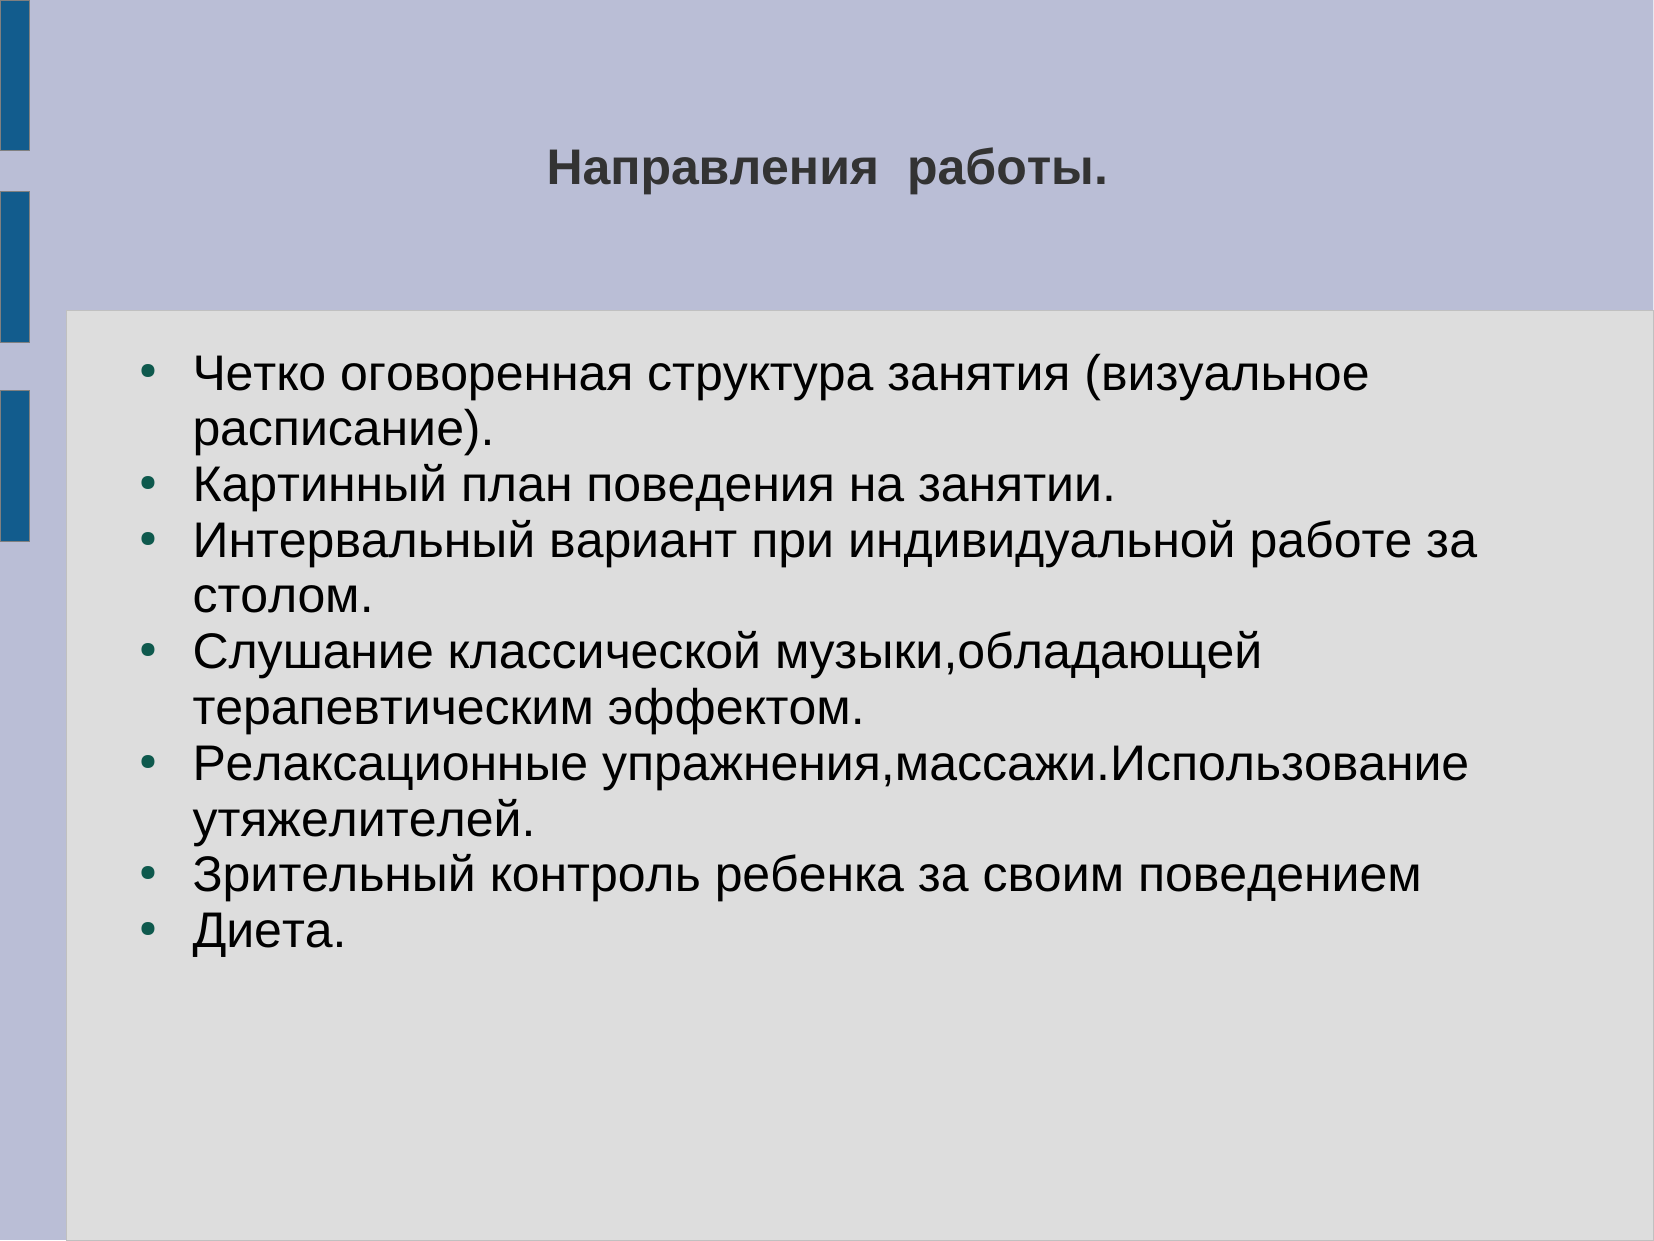

# Направления работы.
Четко оговоренная структура занятия (визуальное расписание).
Картинный план поведения на занятии.
Интервальный вариант при индивидуальной работе за столом.
Слушание классической музыки,обладающей терапевтическим эффектом.
Релаксационные упражнения,массажи.Использование утяжелителей.
Зрительный контроль ребенка за своим поведением
Диета.